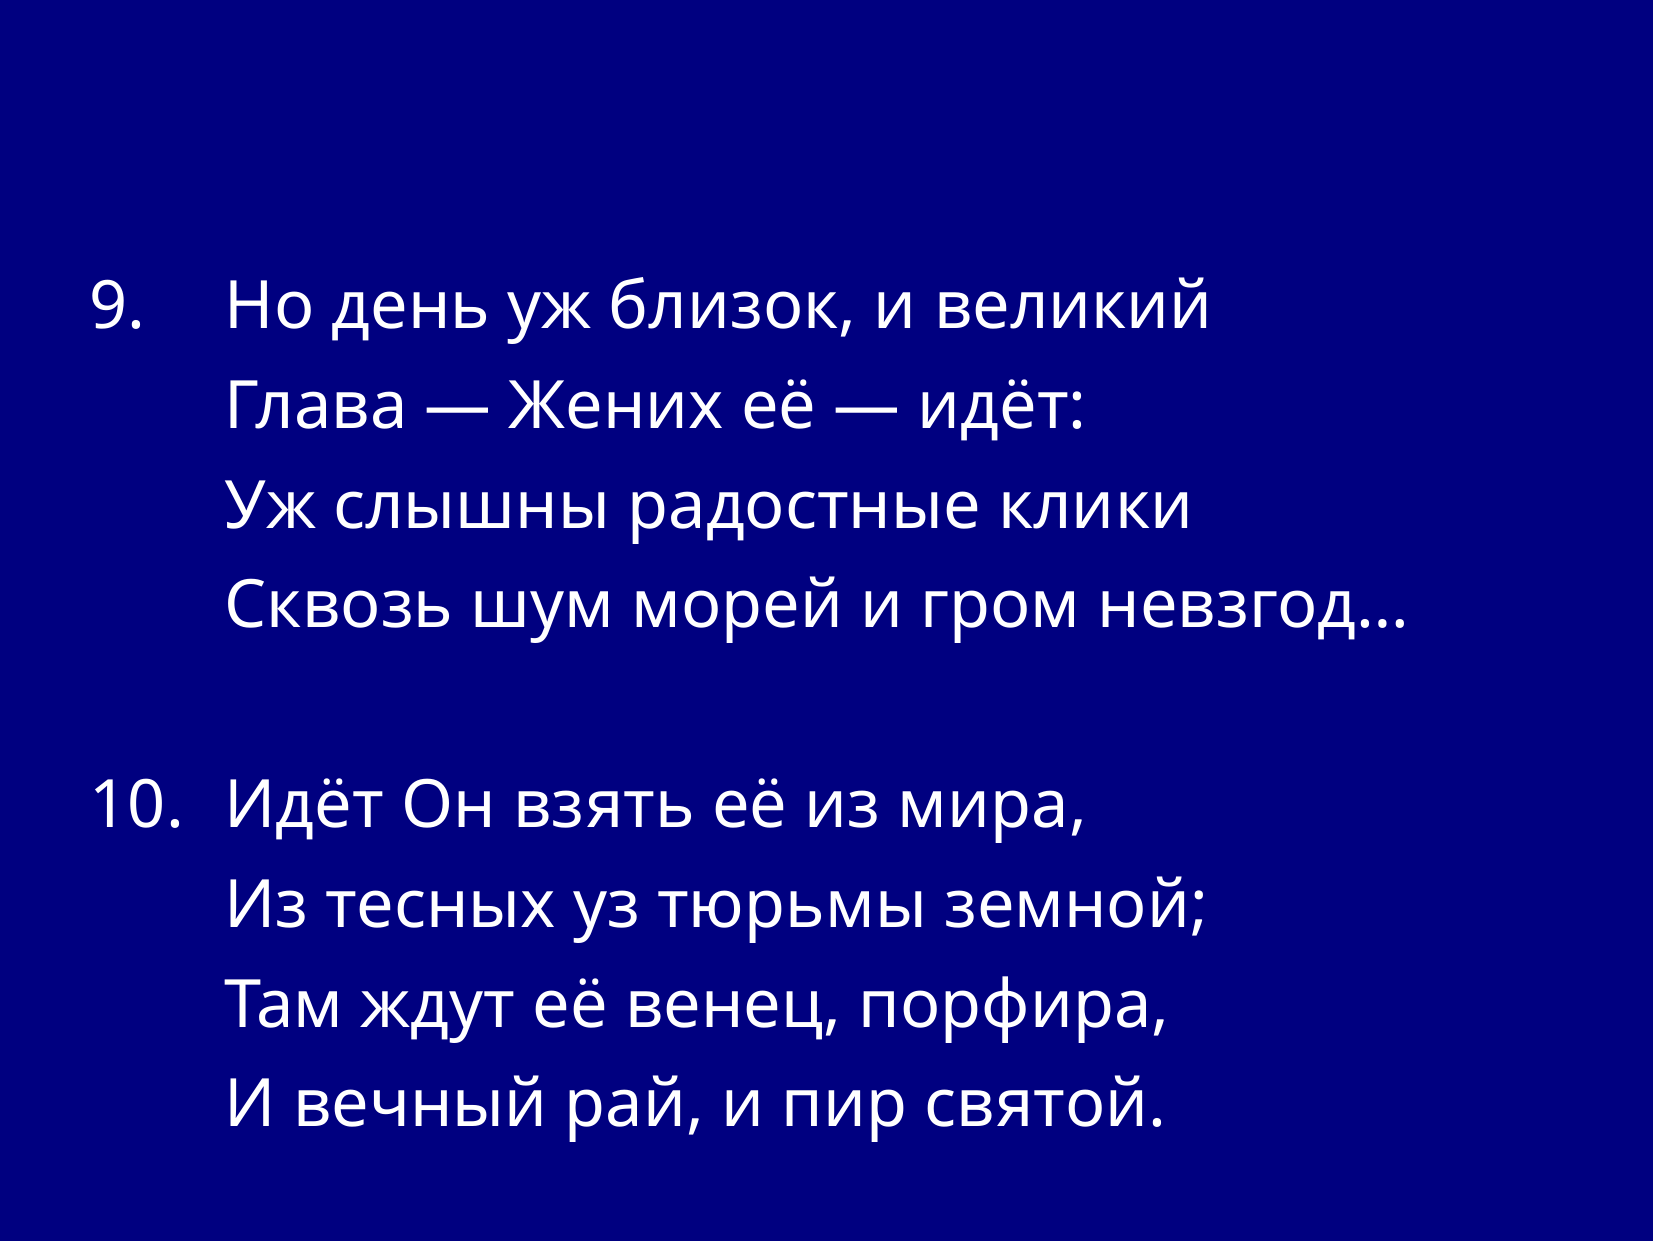

9.	Но день уж близок, и великий
	Глава — Жених её — идёт:
	Уж слышны радостные клики
	Сквозь шум морей и гром невзгод…
10.	Идёт Он взять её из мира,
	Из тесных уз тюрьмы земной;
	Там ждут её венец, порфира,
	И вечный рай, и пир святой.